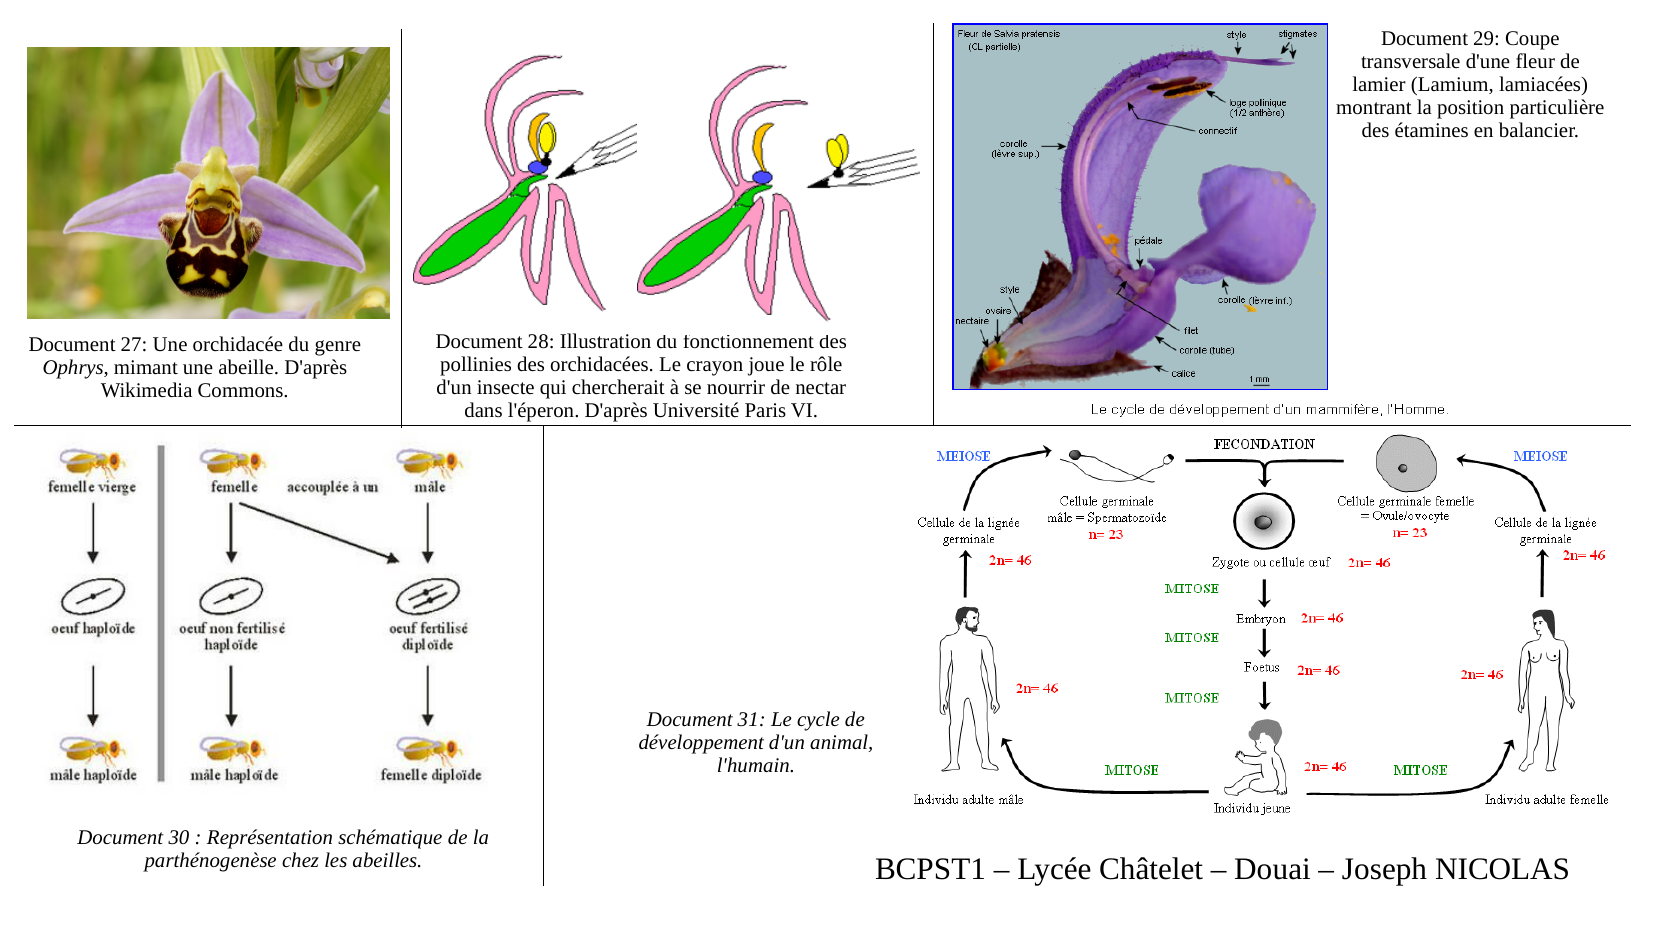

Document 29: Coupe transversale d'une fleur de lamier (Lamium, lamiacées) montrant la position particulière des étamines en balancier.
Document 27: Une orchidacée du genre Ophrys, mimant une abeille. D'après Wikimedia Commons.
Document 28: Illustration du fonctionnement des pollinies des orchidacées. Le crayon joue le rôle d'un insecte qui chercherait à se nourrir de nectar dans l'éperon. D'après Université Paris VI.
Document 31: Le cycle de développement d'un animal, l'humain.
Document 30 : Représentation schématique de la parthénogenèse chez les abeilles.
BCPST1 – Lycée Châtelet – Douai – Joseph NICOLAS